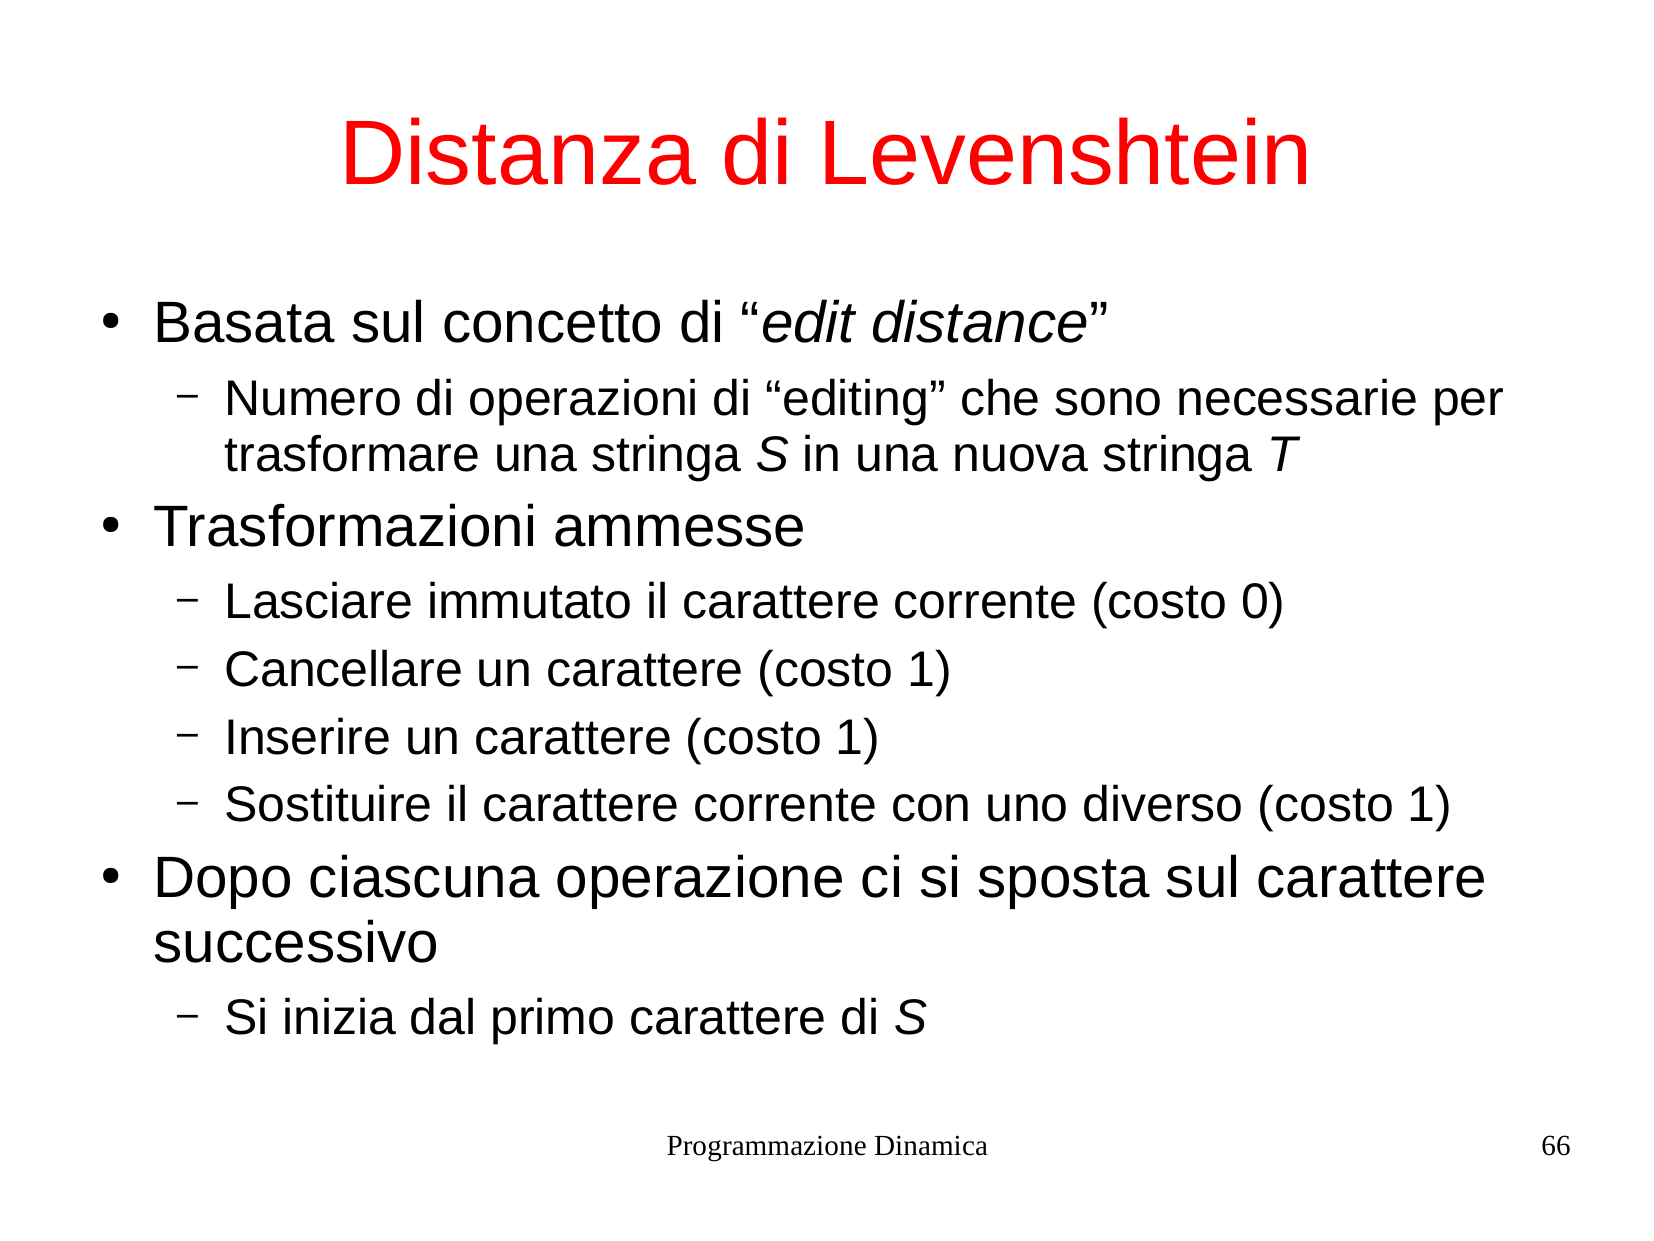

# Distanza di Levenshtein
Basata sul concetto di “edit distance”
Numero di operazioni di “editing” che sono necessarie per trasformare una stringa S in una nuova stringa T
Trasformazioni ammesse
Lasciare immutato il carattere corrente (costo 0)
Cancellare un carattere (costo 1)
Inserire un carattere (costo 1)
Sostituire il carattere corrente con uno diverso (costo 1)
Dopo ciascuna operazione ci si sposta sul carattere successivo
Si inizia dal primo carattere di S
Programmazione Dinamica
66